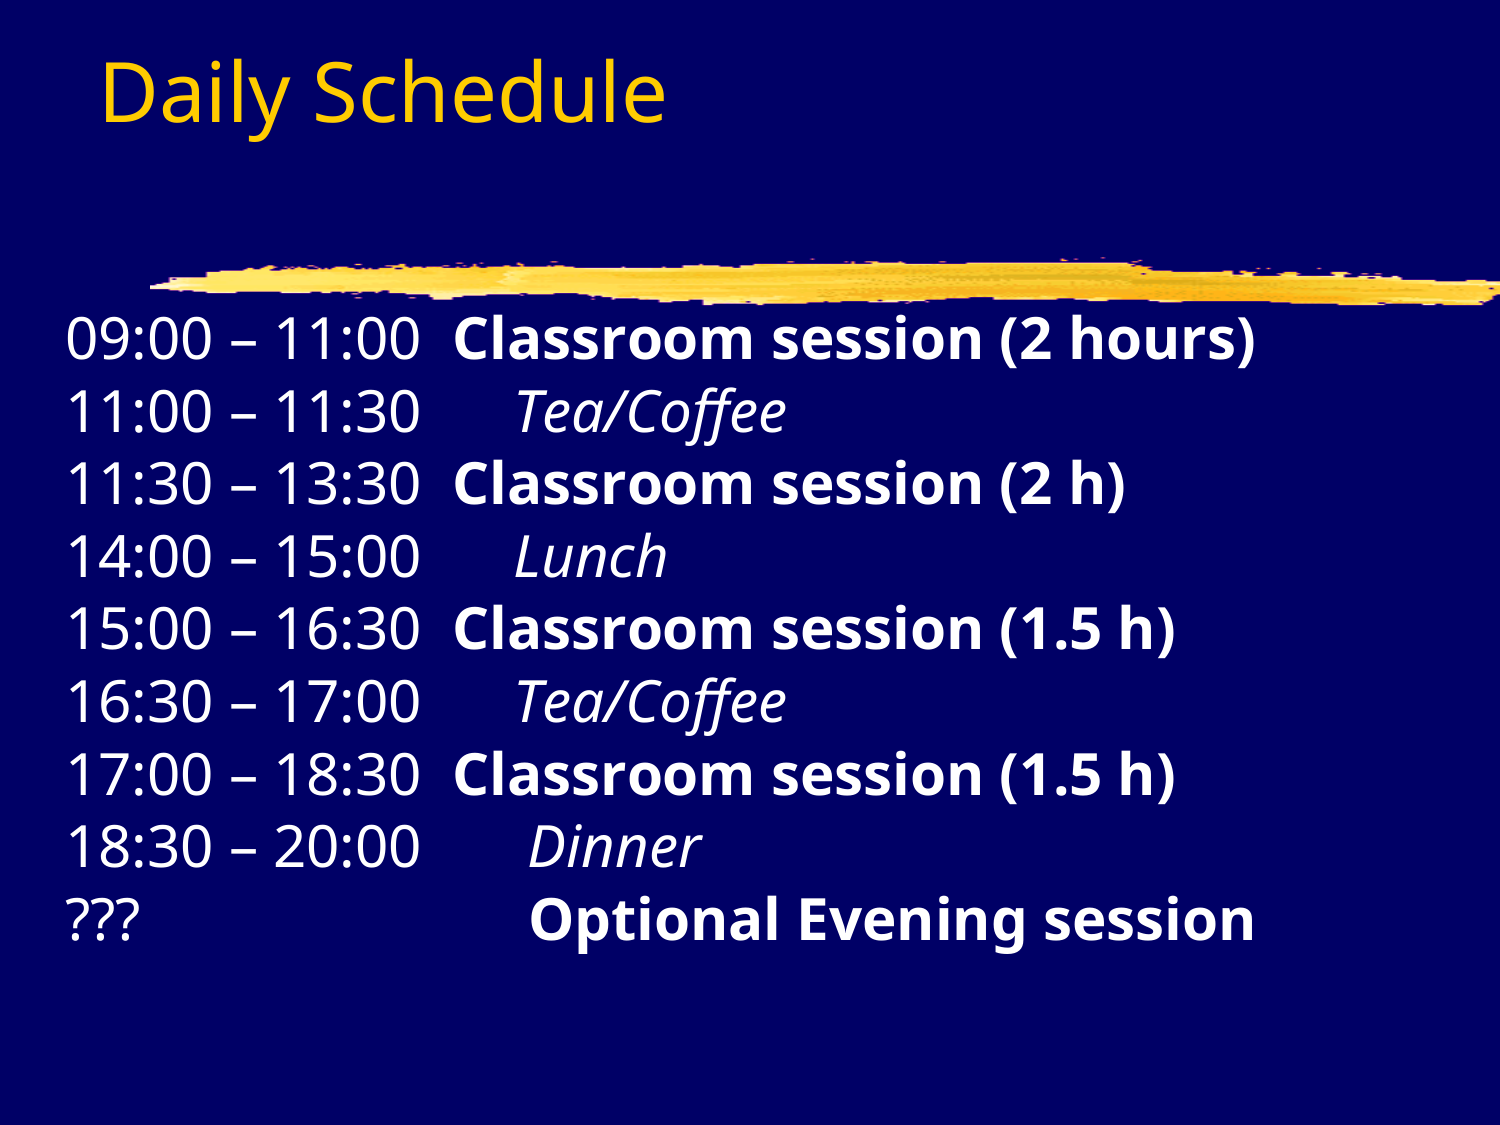

# Daily Schedule
09:00 – 11:00 Classroom session (2 hours)
11:00 – 11:30 Tea/Coffee
11:30 – 13:30 Classroom session (2 h)
14:00 – 15:00 Lunch
15:00 – 16:30 Classroom session (1.5 h)
16:30 – 17:00 Tea/Coffee
17:00 – 18:30 Classroom session (1.5 h)
18:30 – 20:00 	 Dinner
???					 Optional Evening session